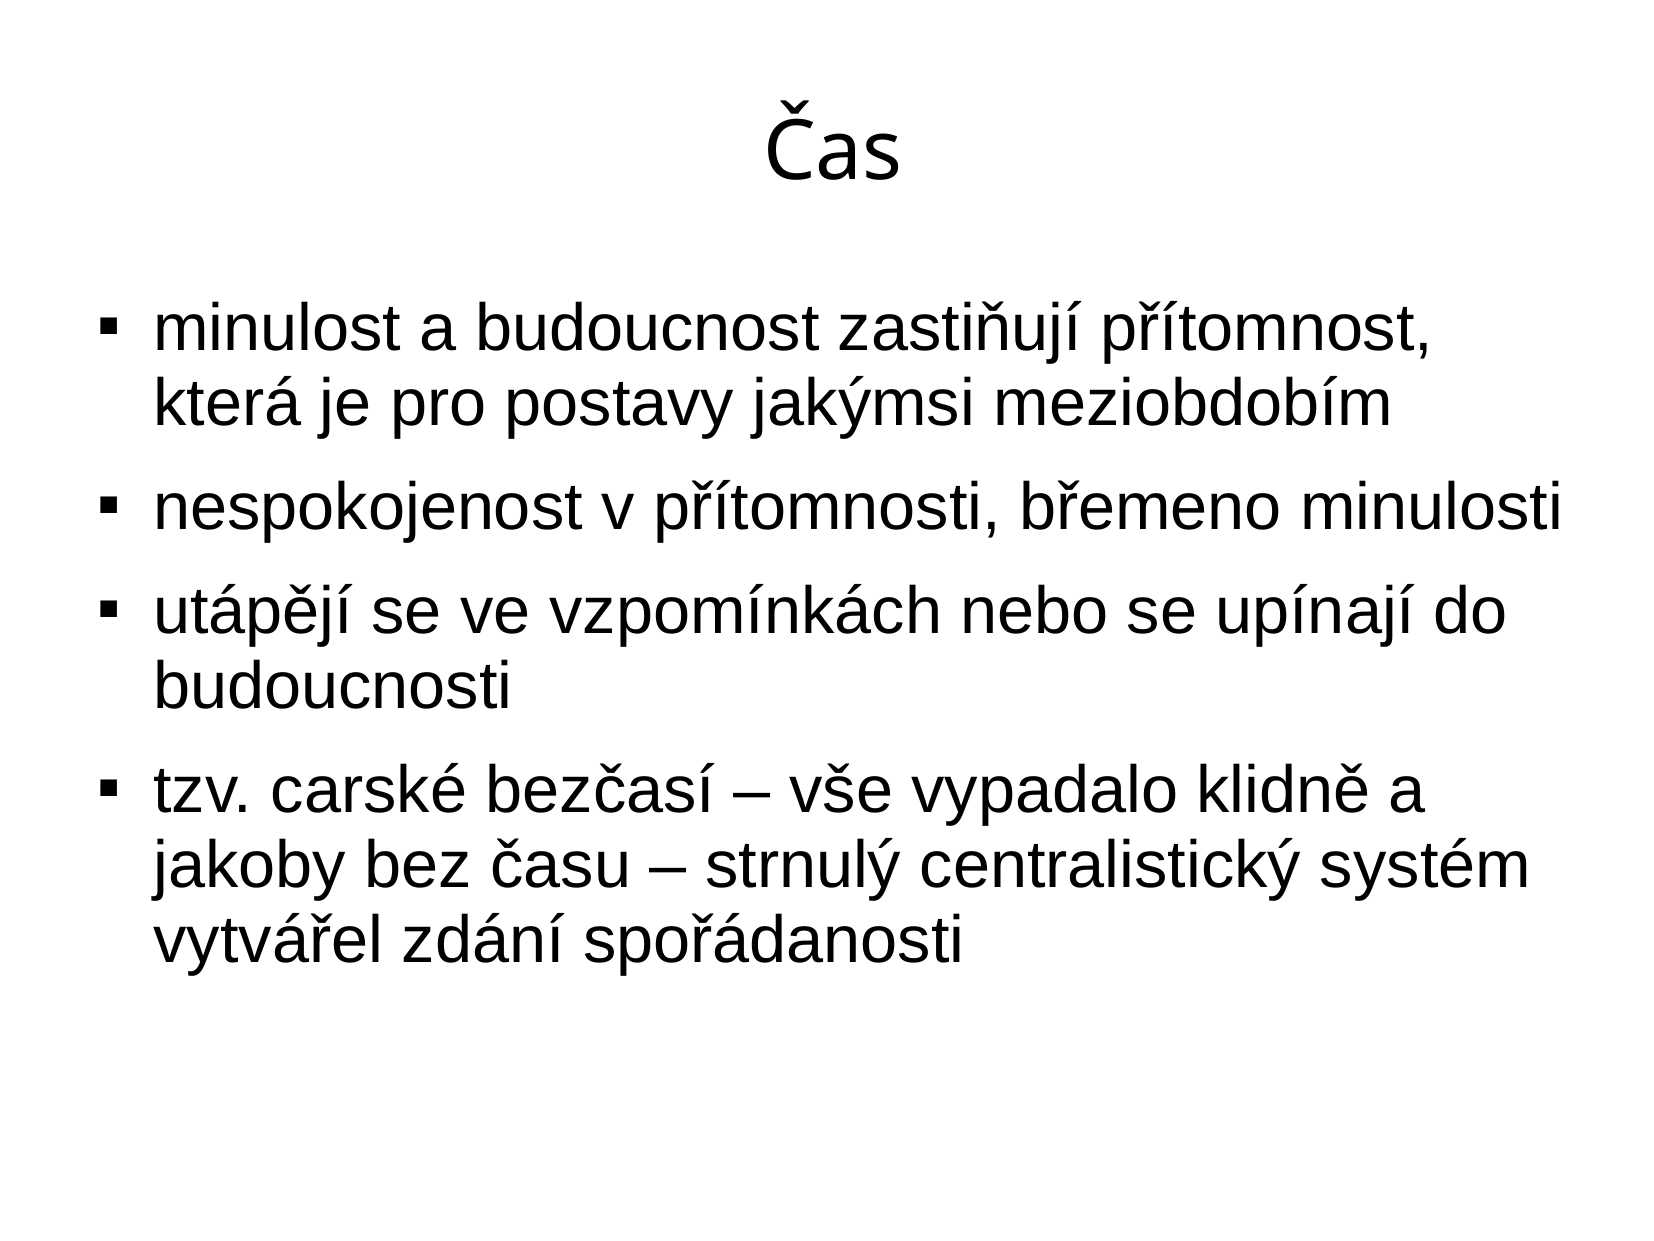

# Čas
minulost a budoucnost zastiňují přítomnost, která je pro postavy jakýmsi meziobdobím
nespokojenost v přítomnosti, břemeno minulosti
utápějí se ve vzpomínkách nebo se upínají do budoucnosti
tzv. carské bezčasí – vše vypadalo klidně a jakoby bez času – strnulý centralistický systém vytvářel zdání spořádanosti